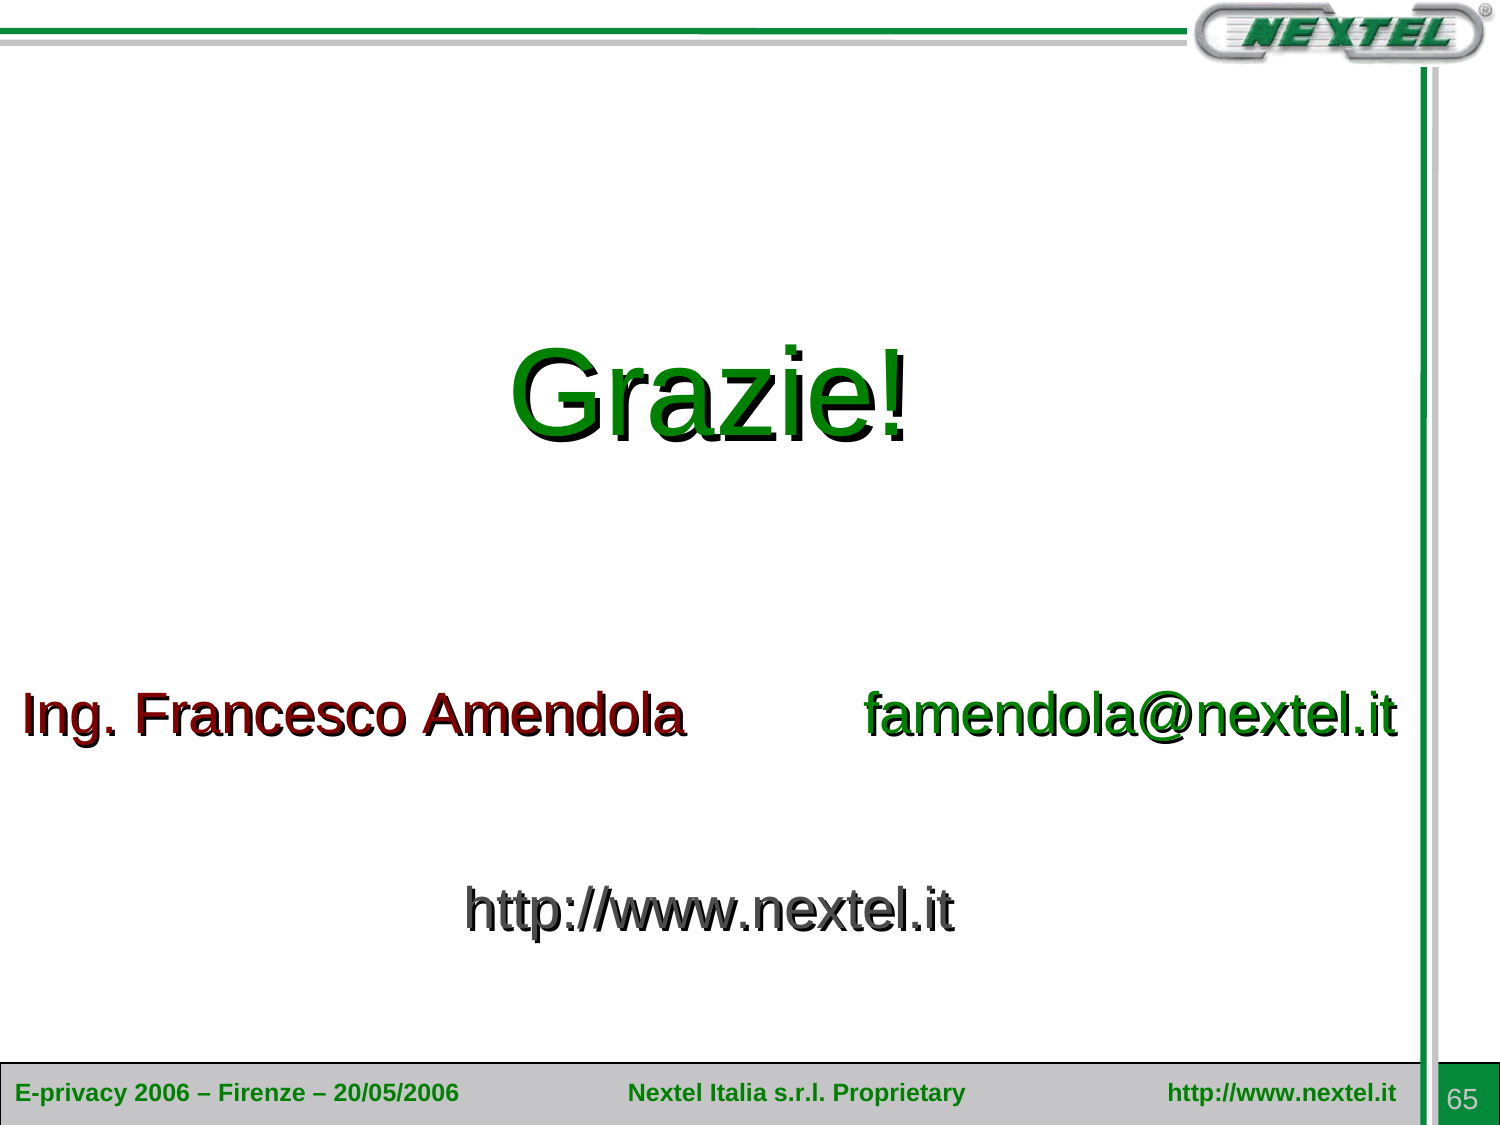

# Grazie!
Ing. Francesco Amendola		 famendola@nextel.it
http://www.nextel.it
65